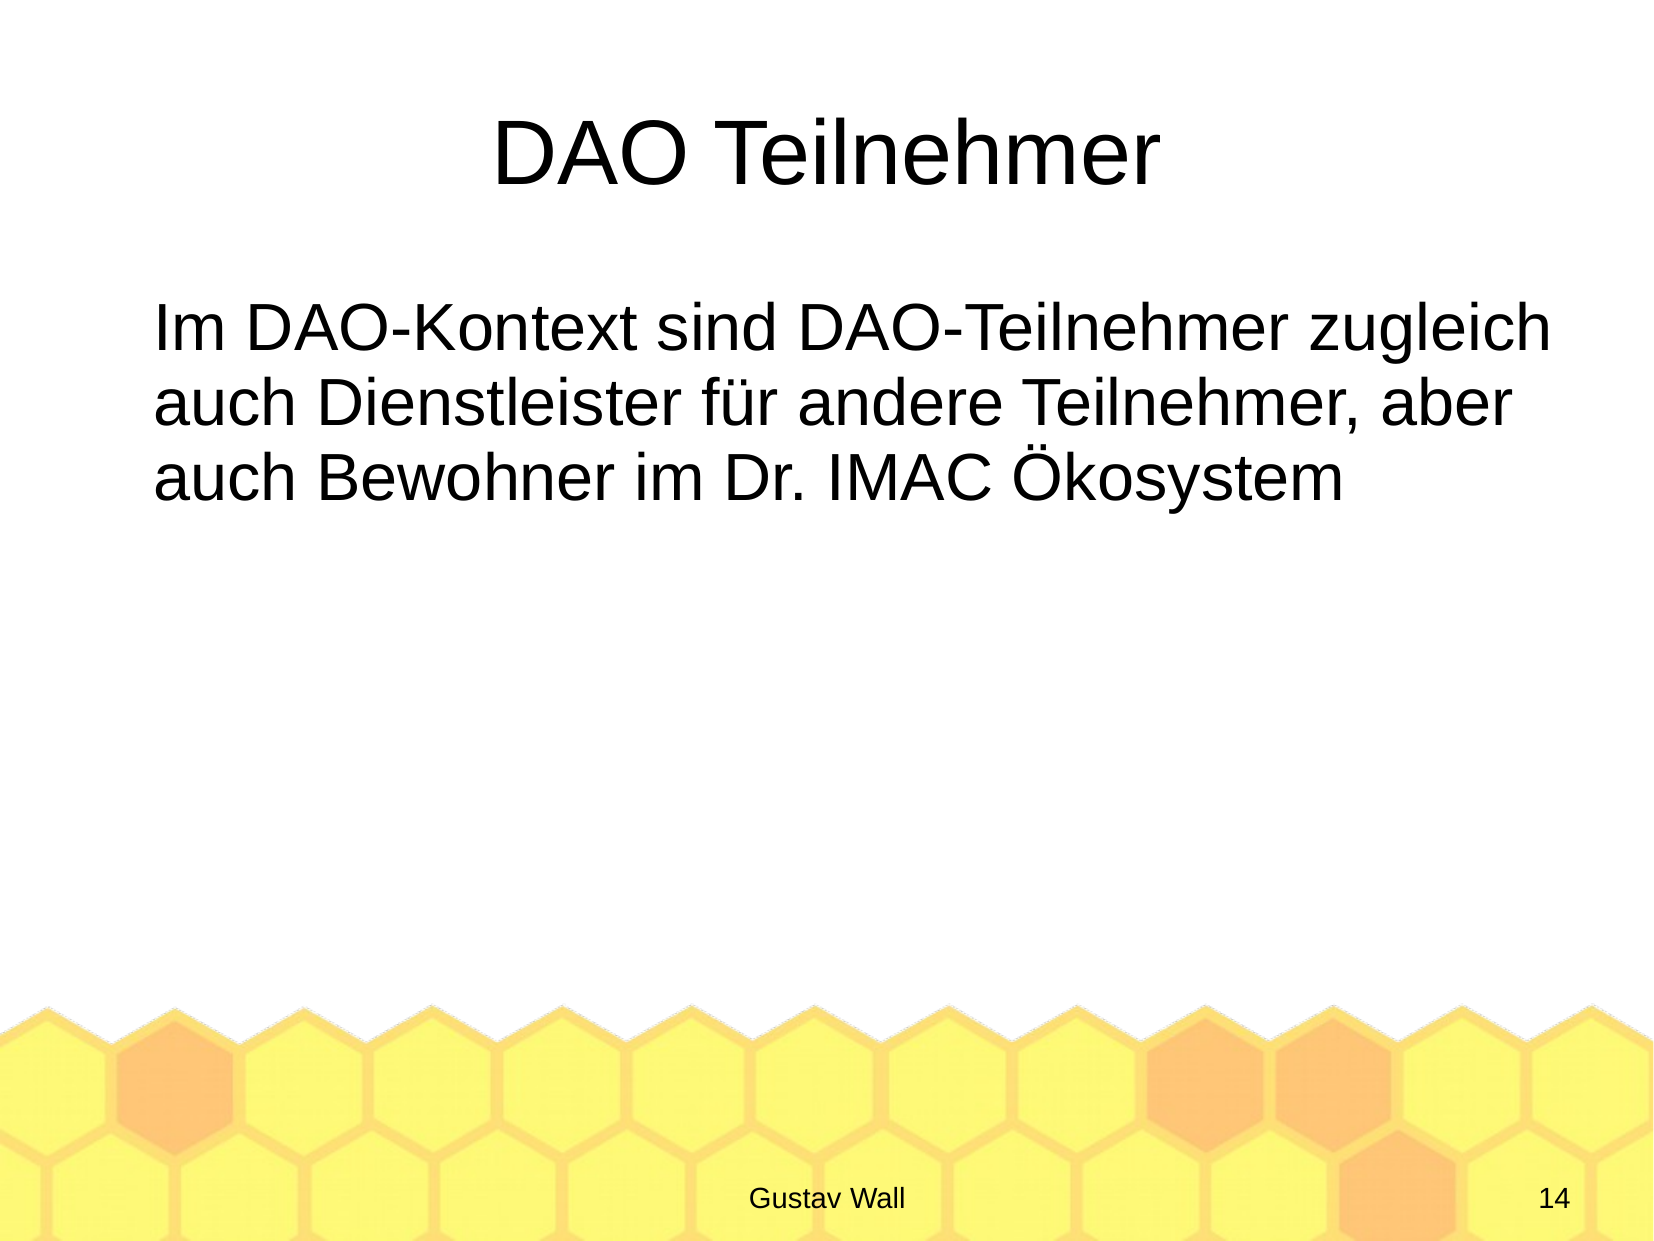

# DAO Teilnehmer
Im DAO-Kontext sind DAO-Teilnehmer zugleich auch Dienstleister für andere Teilnehmer, aber auch Bewohner im Dr. IMAC Ökosystem
Gustav Wall
14